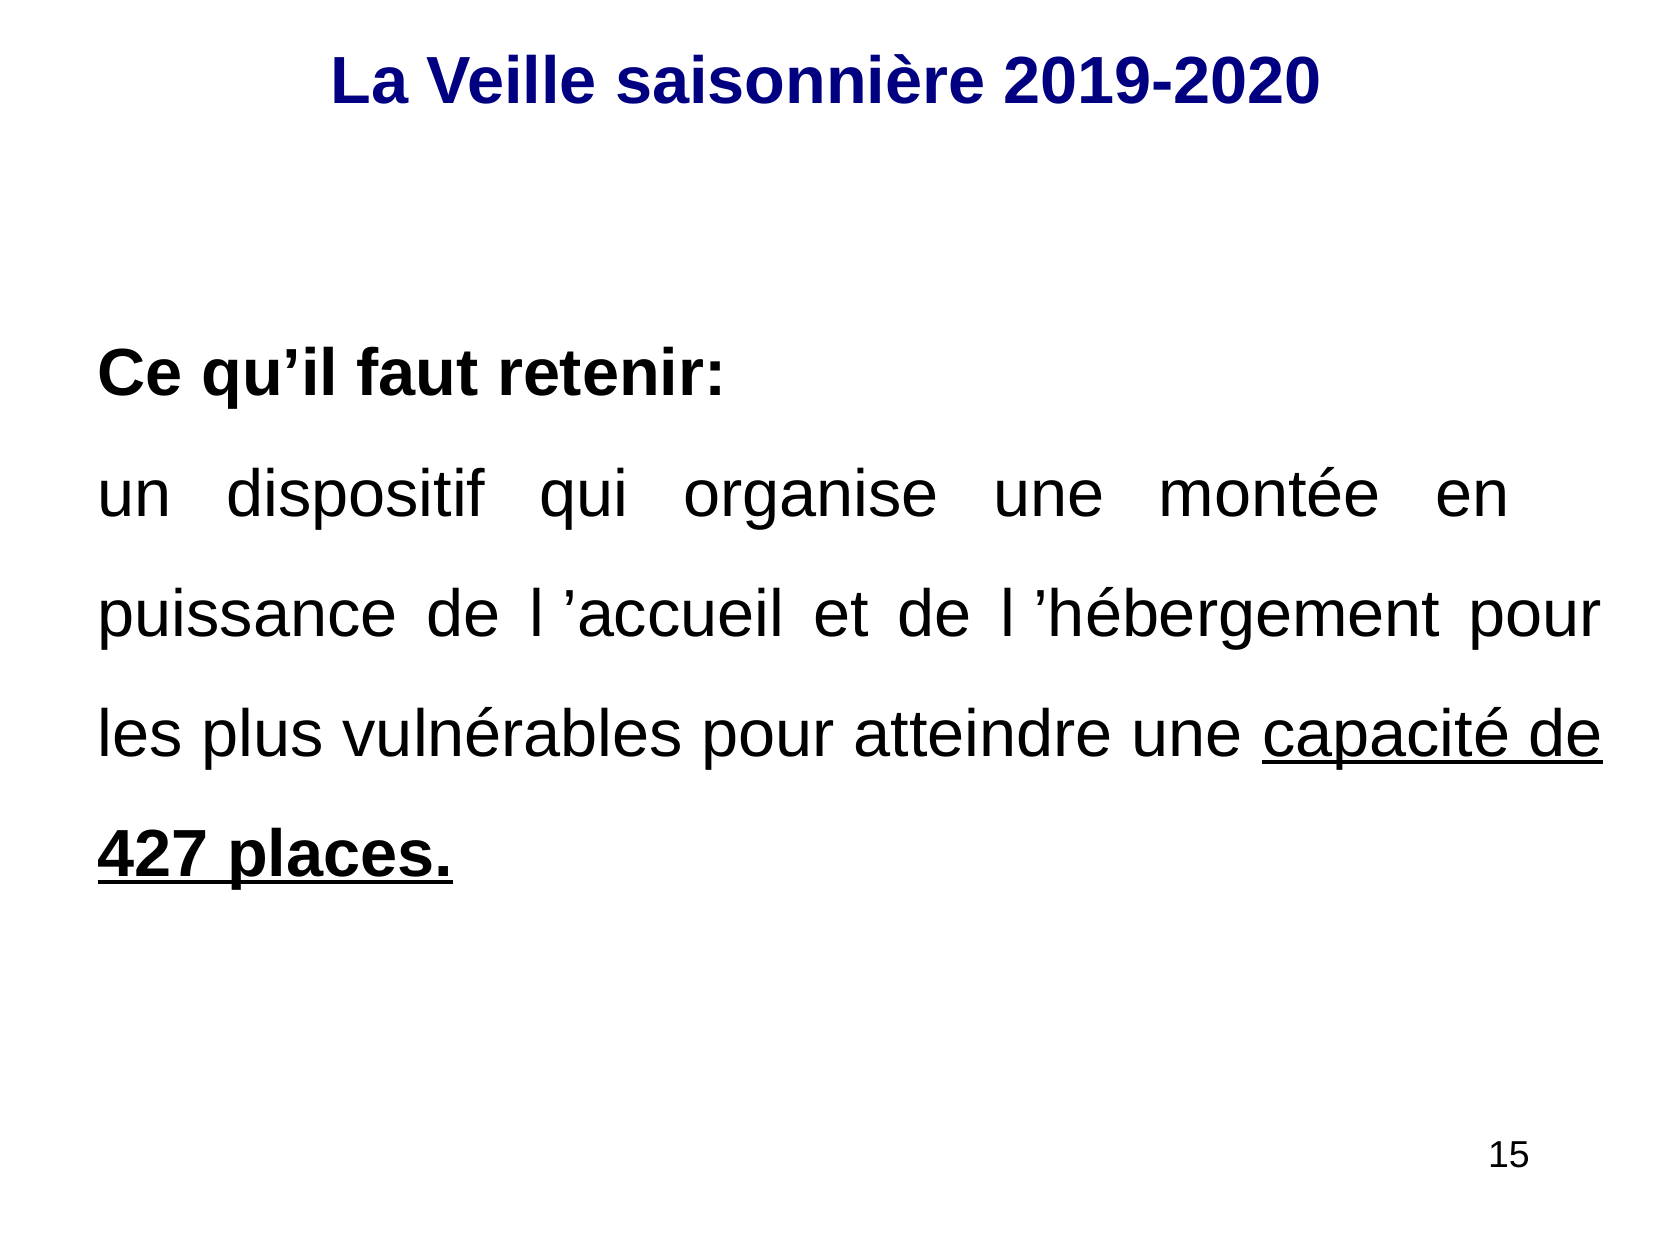

La Veille saisonnière 2019-2020
Ce qu’il faut retenir:
un dispositif qui organise une montée en 	puissance de l ’accueil et de l ’hébergement pour les plus vulnérables pour atteindre une capacité de 427 places.